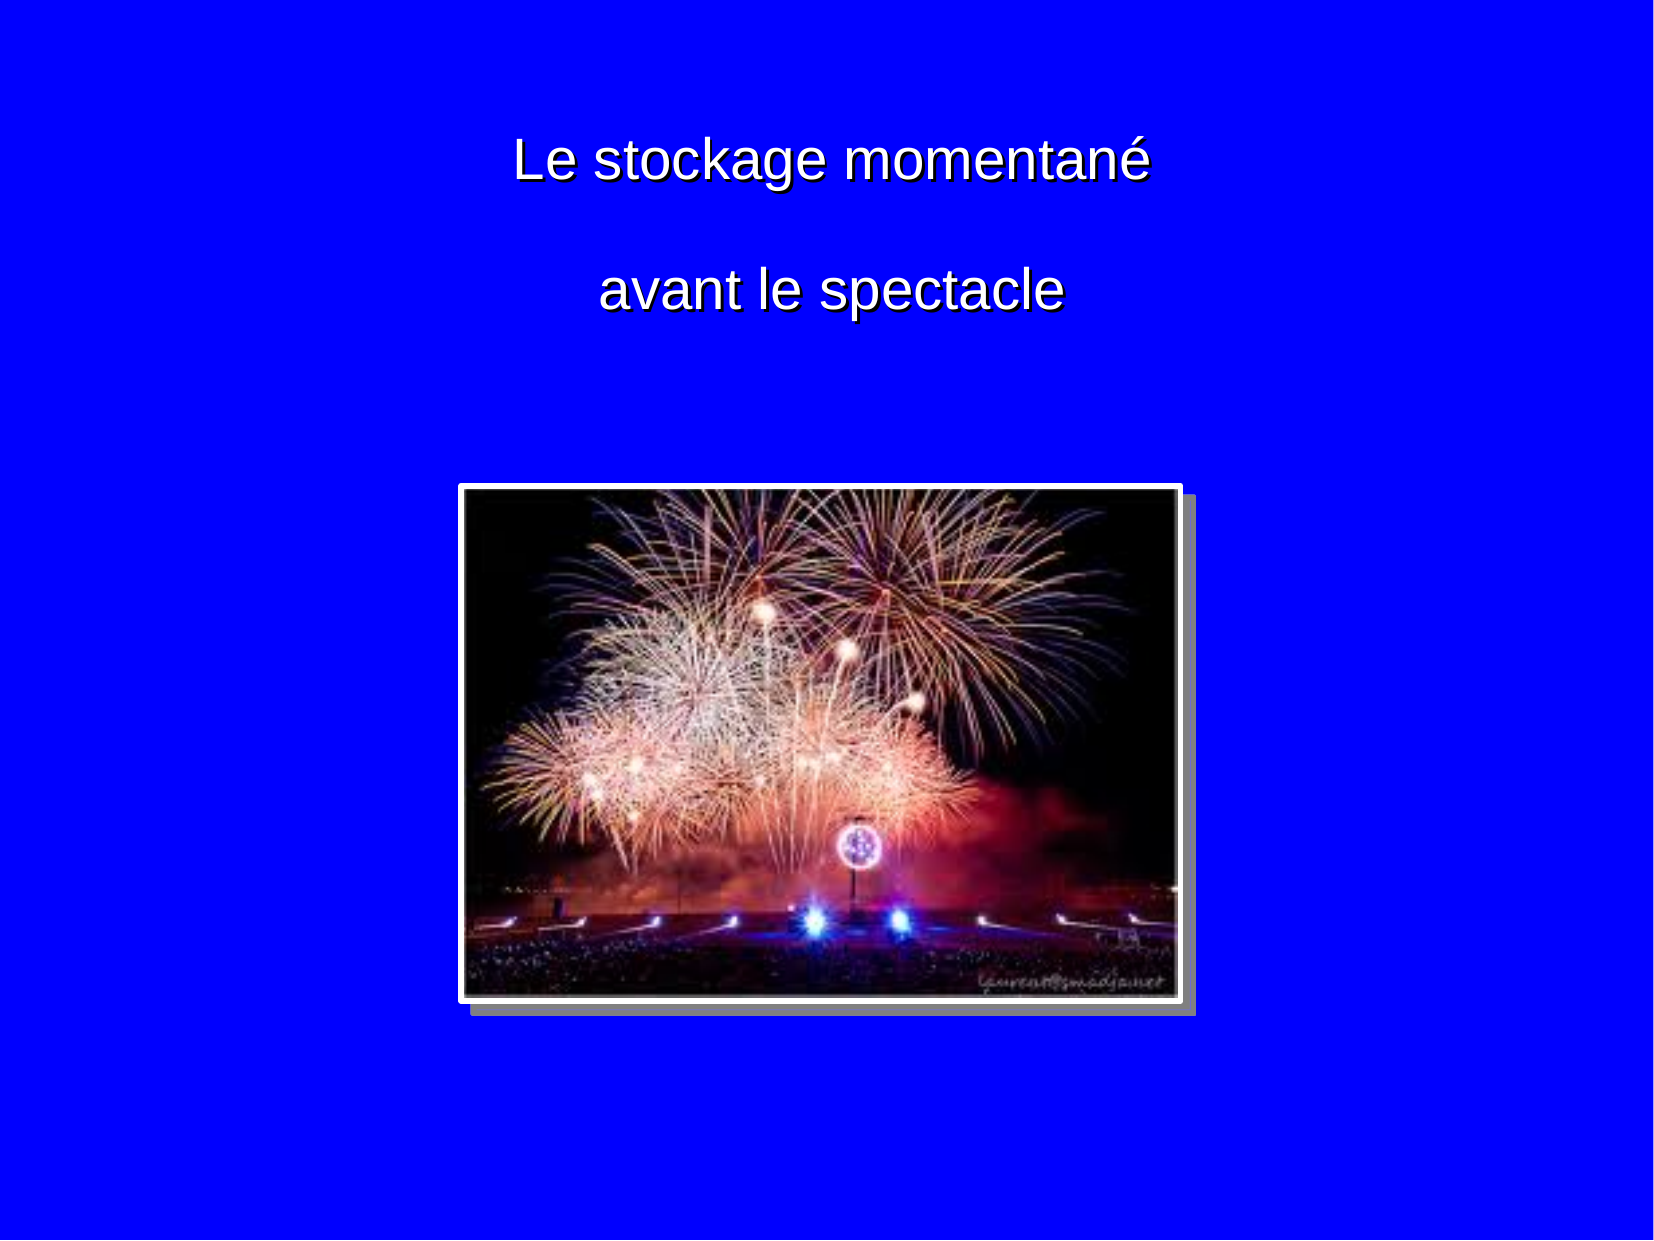

Le stockage momentané
avant le spectacle
12